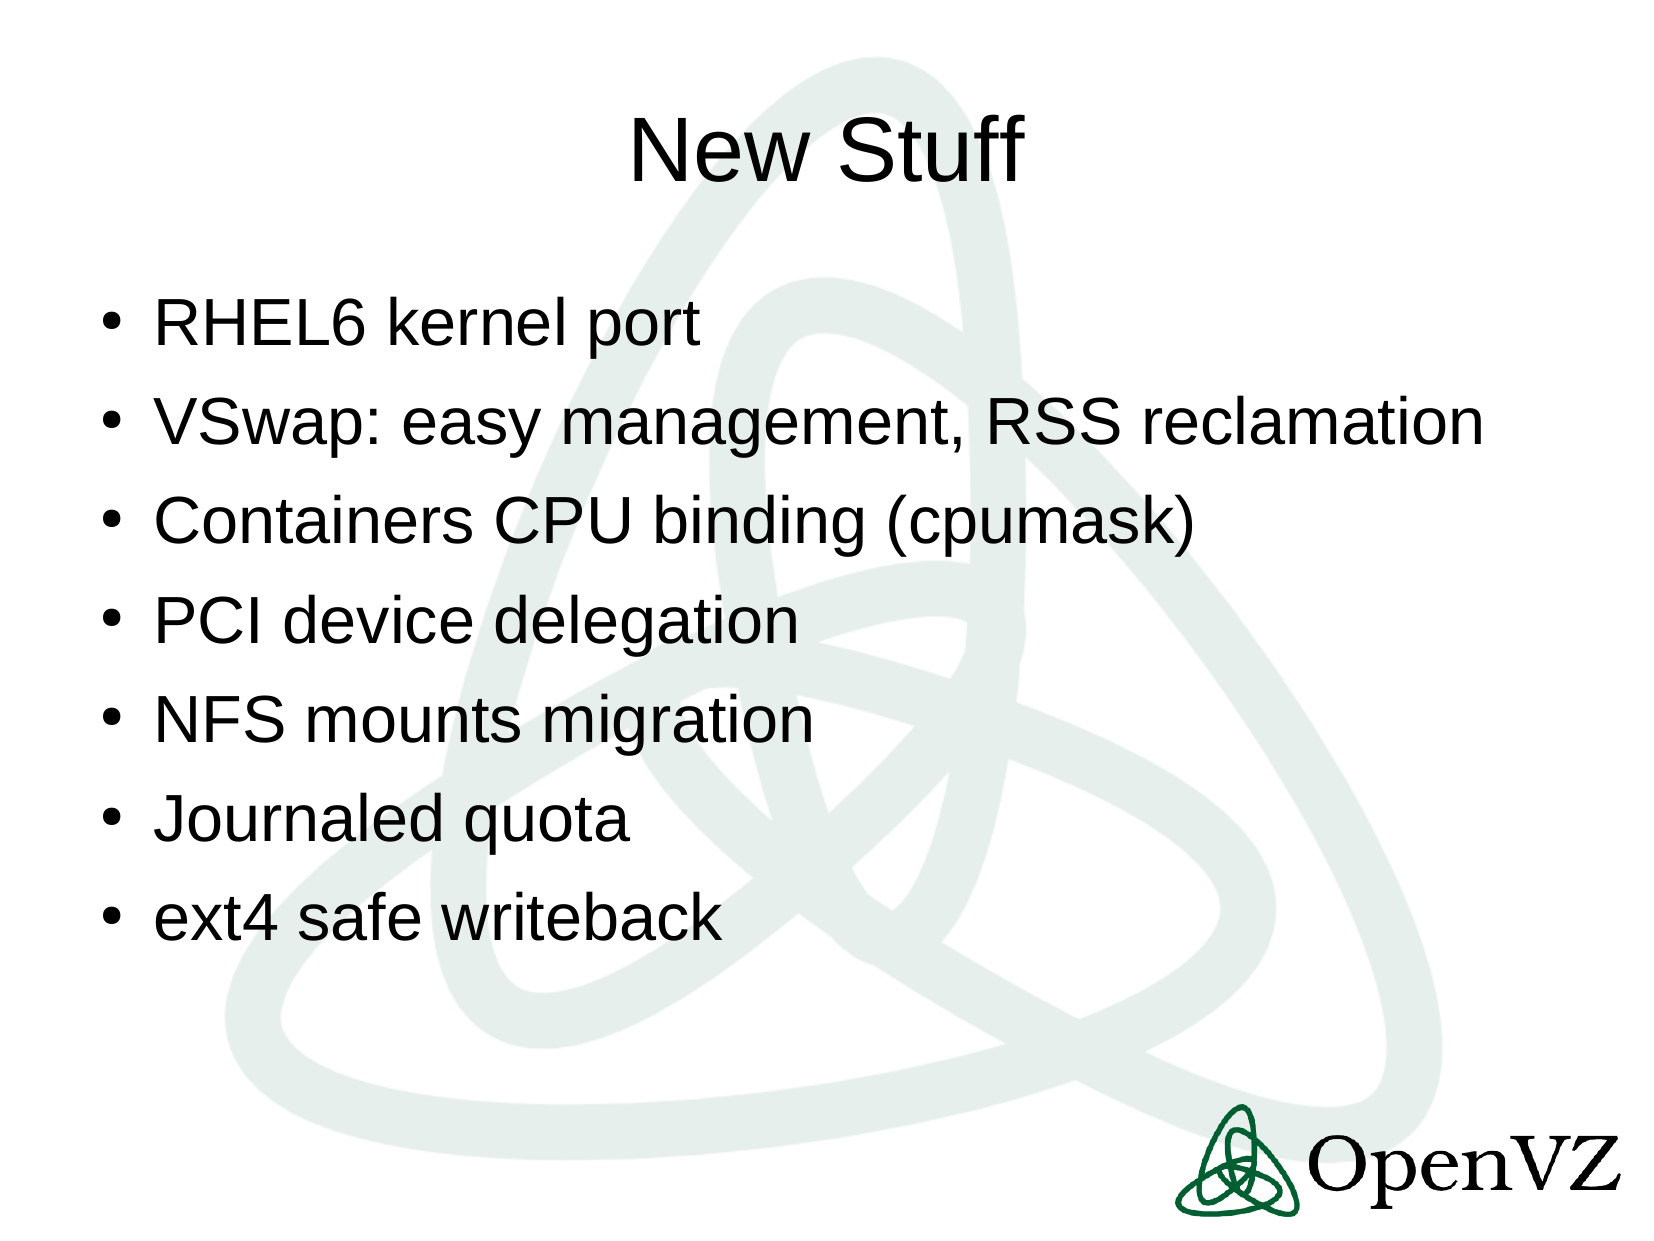

# New Stuff
RHEL6 kernel port
VSwap: easy management, RSS reclamation
Containers CPU binding (cpumask)
PCI device delegation
NFS mounts migration
Journaled quota
ext4 safe writeback